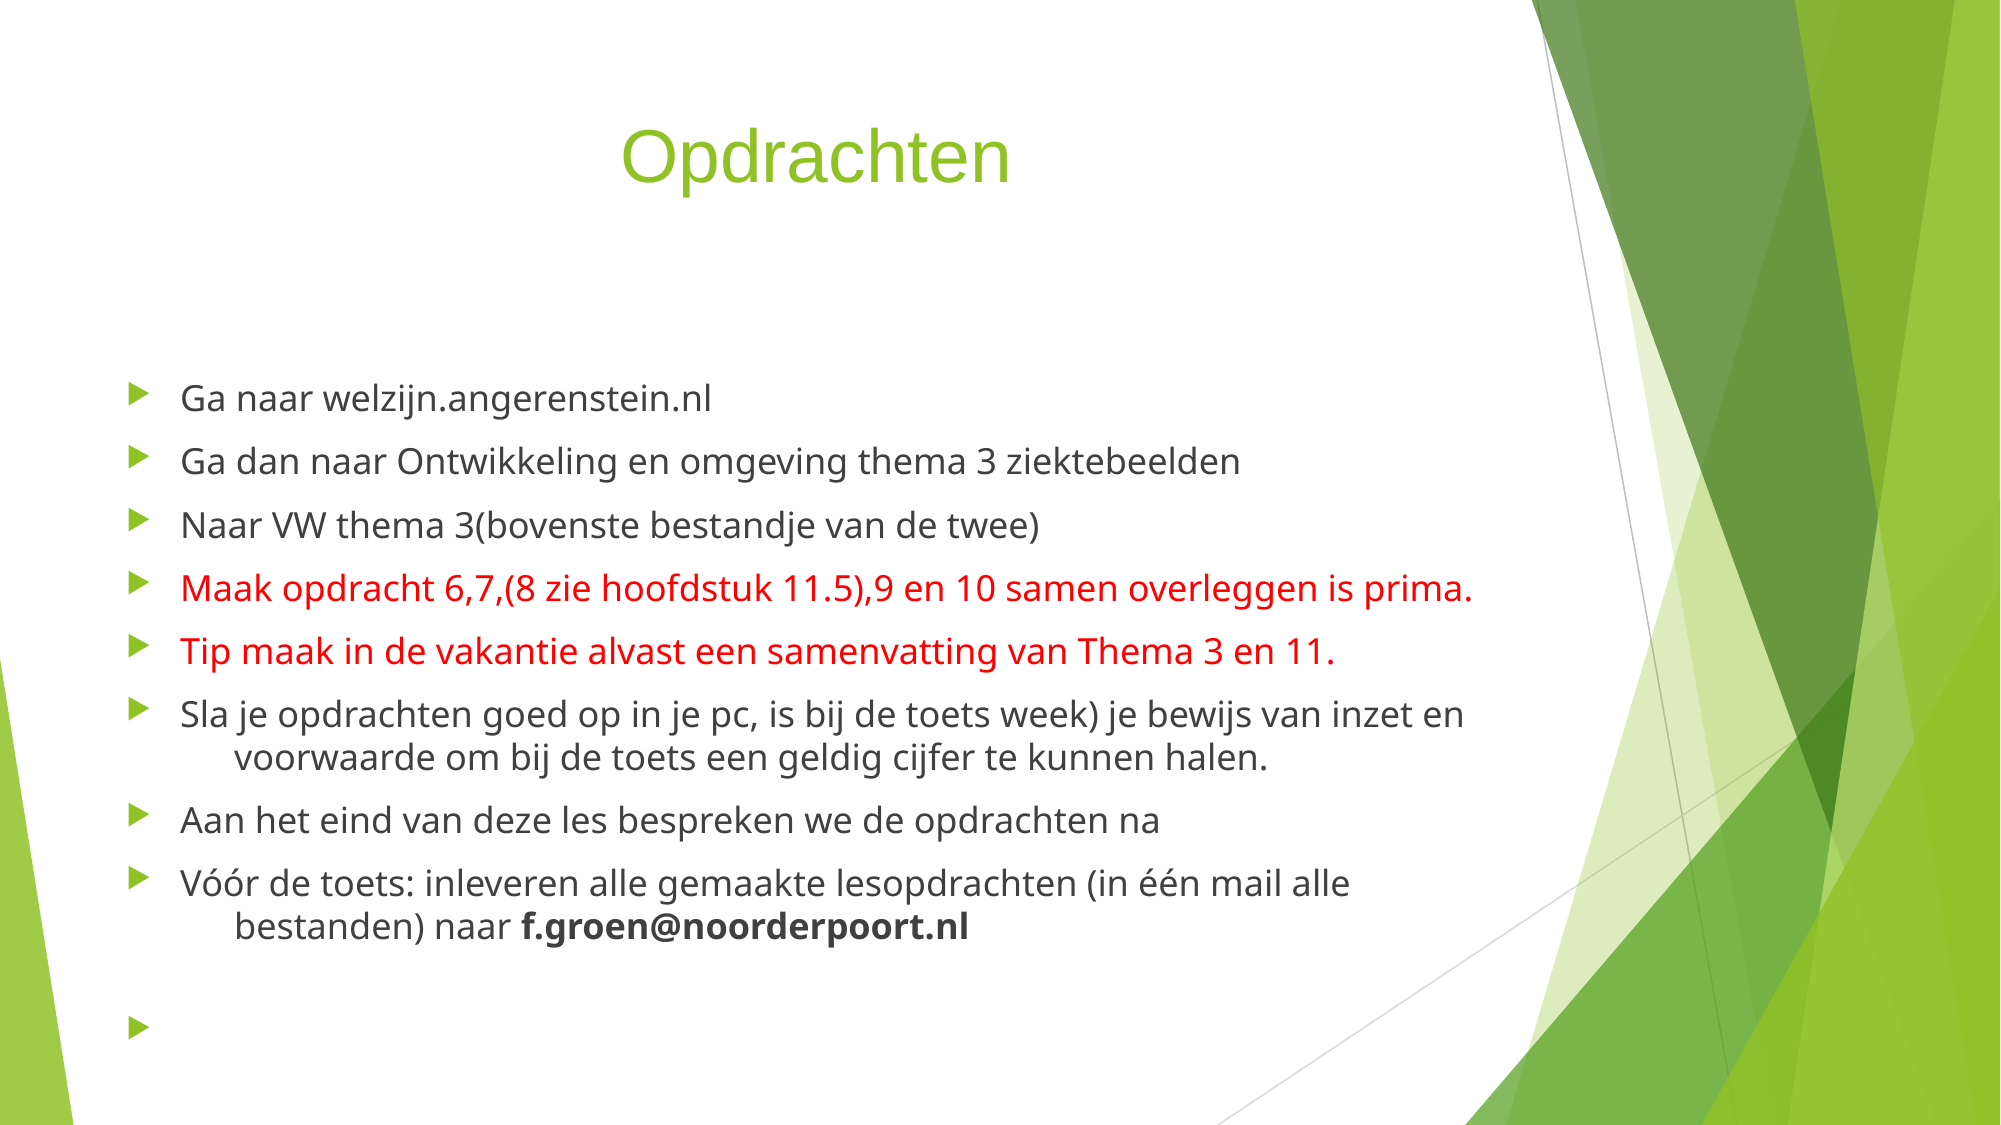

# Opdrachten
Ga naar welzijn.angerenstein.nl
Ga dan naar Ontwikkeling en omgeving thema 3 ziektebeelden
Naar VW thema 3(bovenste bestandje van de twee)
Maak opdracht 6,7,(8 zie hoofdstuk 11.5),9 en 10 samen overleggen is prima.
Tip maak in de vakantie alvast een samenvatting van Thema 3 en 11.
Sla je opdrachten goed op in je pc, is bij de toets week) je bewijs van inzet en voorwaarde om bij de toets een geldig cijfer te kunnen halen.
Aan het eind van deze les bespreken we de opdrachten na
Vóór de toets: inleveren alle gemaakte lesopdrachten (in één mail alle bestanden) naar f.groen@noorderpoort.nl